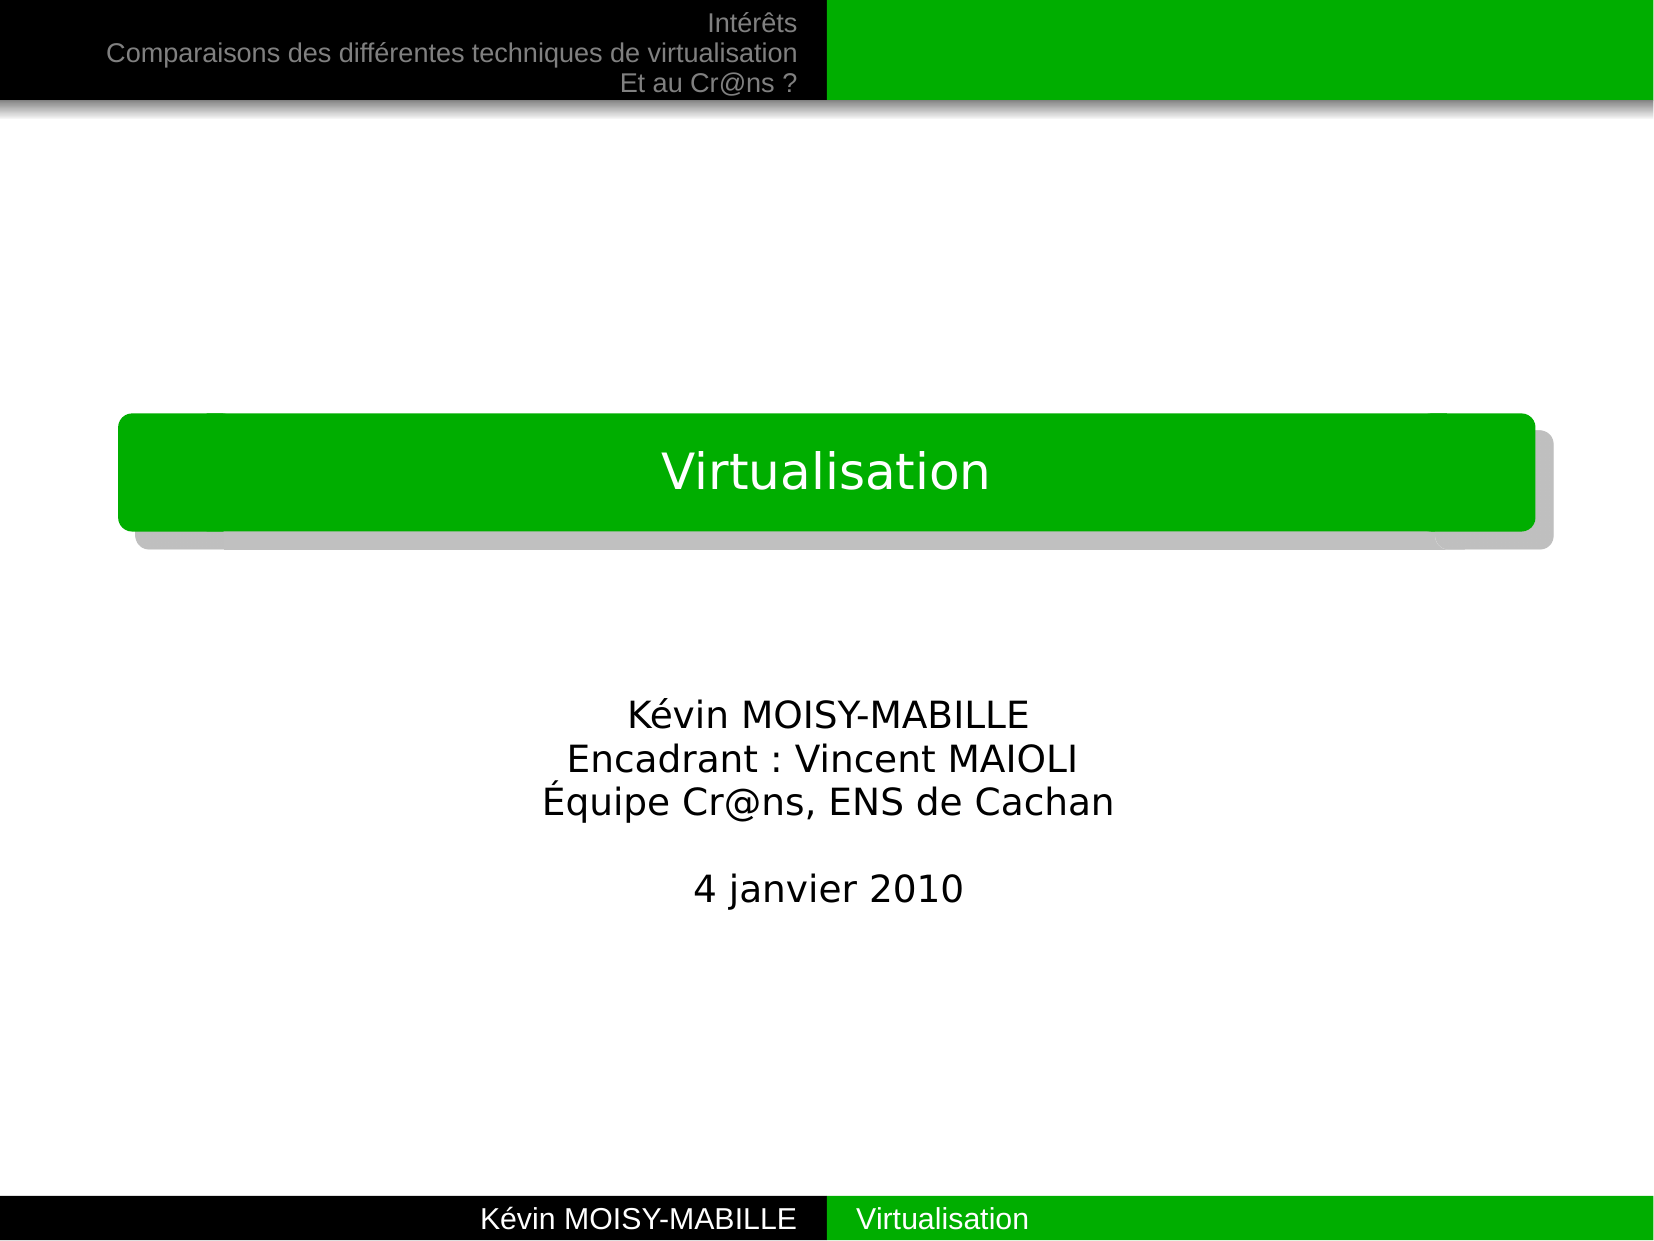

Intérêts
Comparaisons des différentes techniques de virtualisation
Et au Cr@ns ?
Virtualisation
Kévin MOISY-MABILLE
Encadrant : Vincent MAIOLI
Équipe Cr@ns, ENS de Cachan
4 janvier 2010
Kévin MOISY-MABILLE
Virtualisation